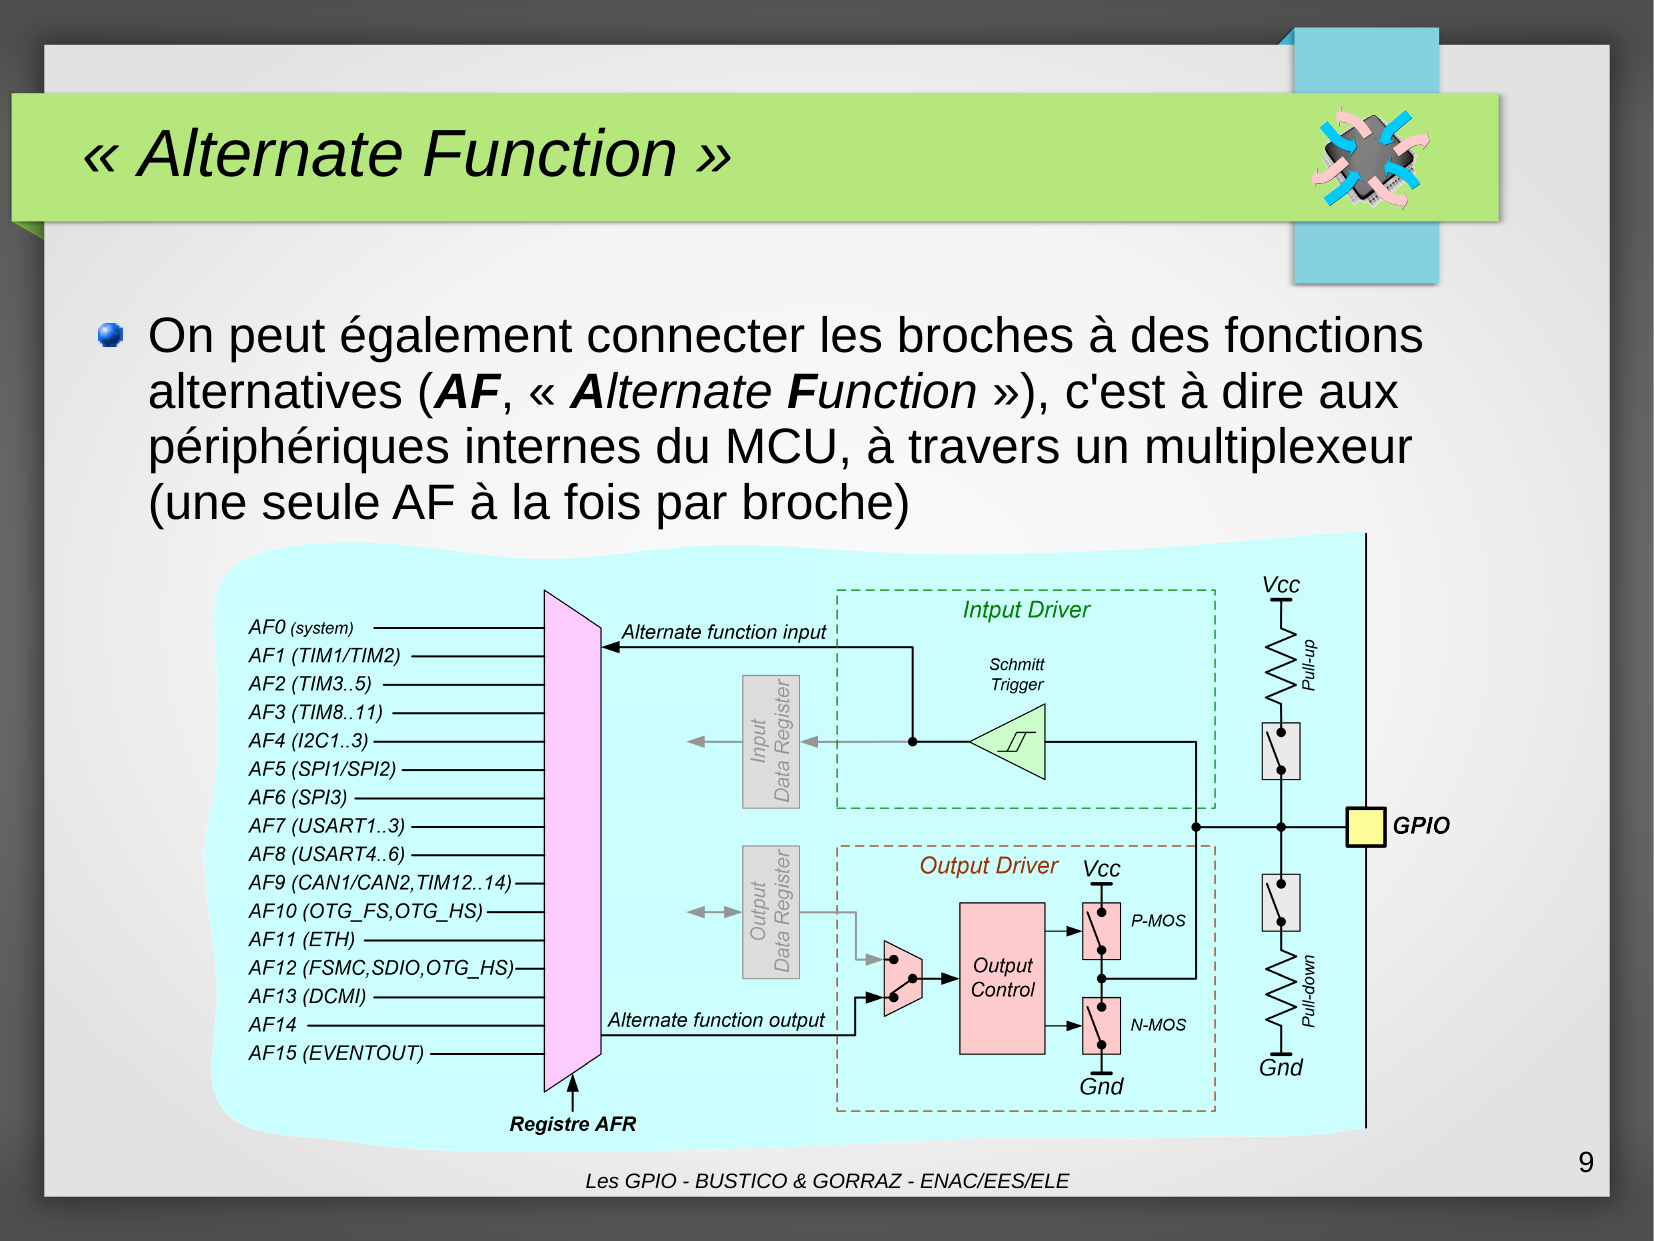

# « Alternate Function »
On peut également connecter les broches à des fonctions alternatives (AF, « Alternate Function »), c'est à dire aux périphériques internes du MCU, à travers un multiplexeur
(une seule AF à la fois par broche)
9
Les GPIO - BUSTICO & GORRAZ - ENAC/EES/ELE